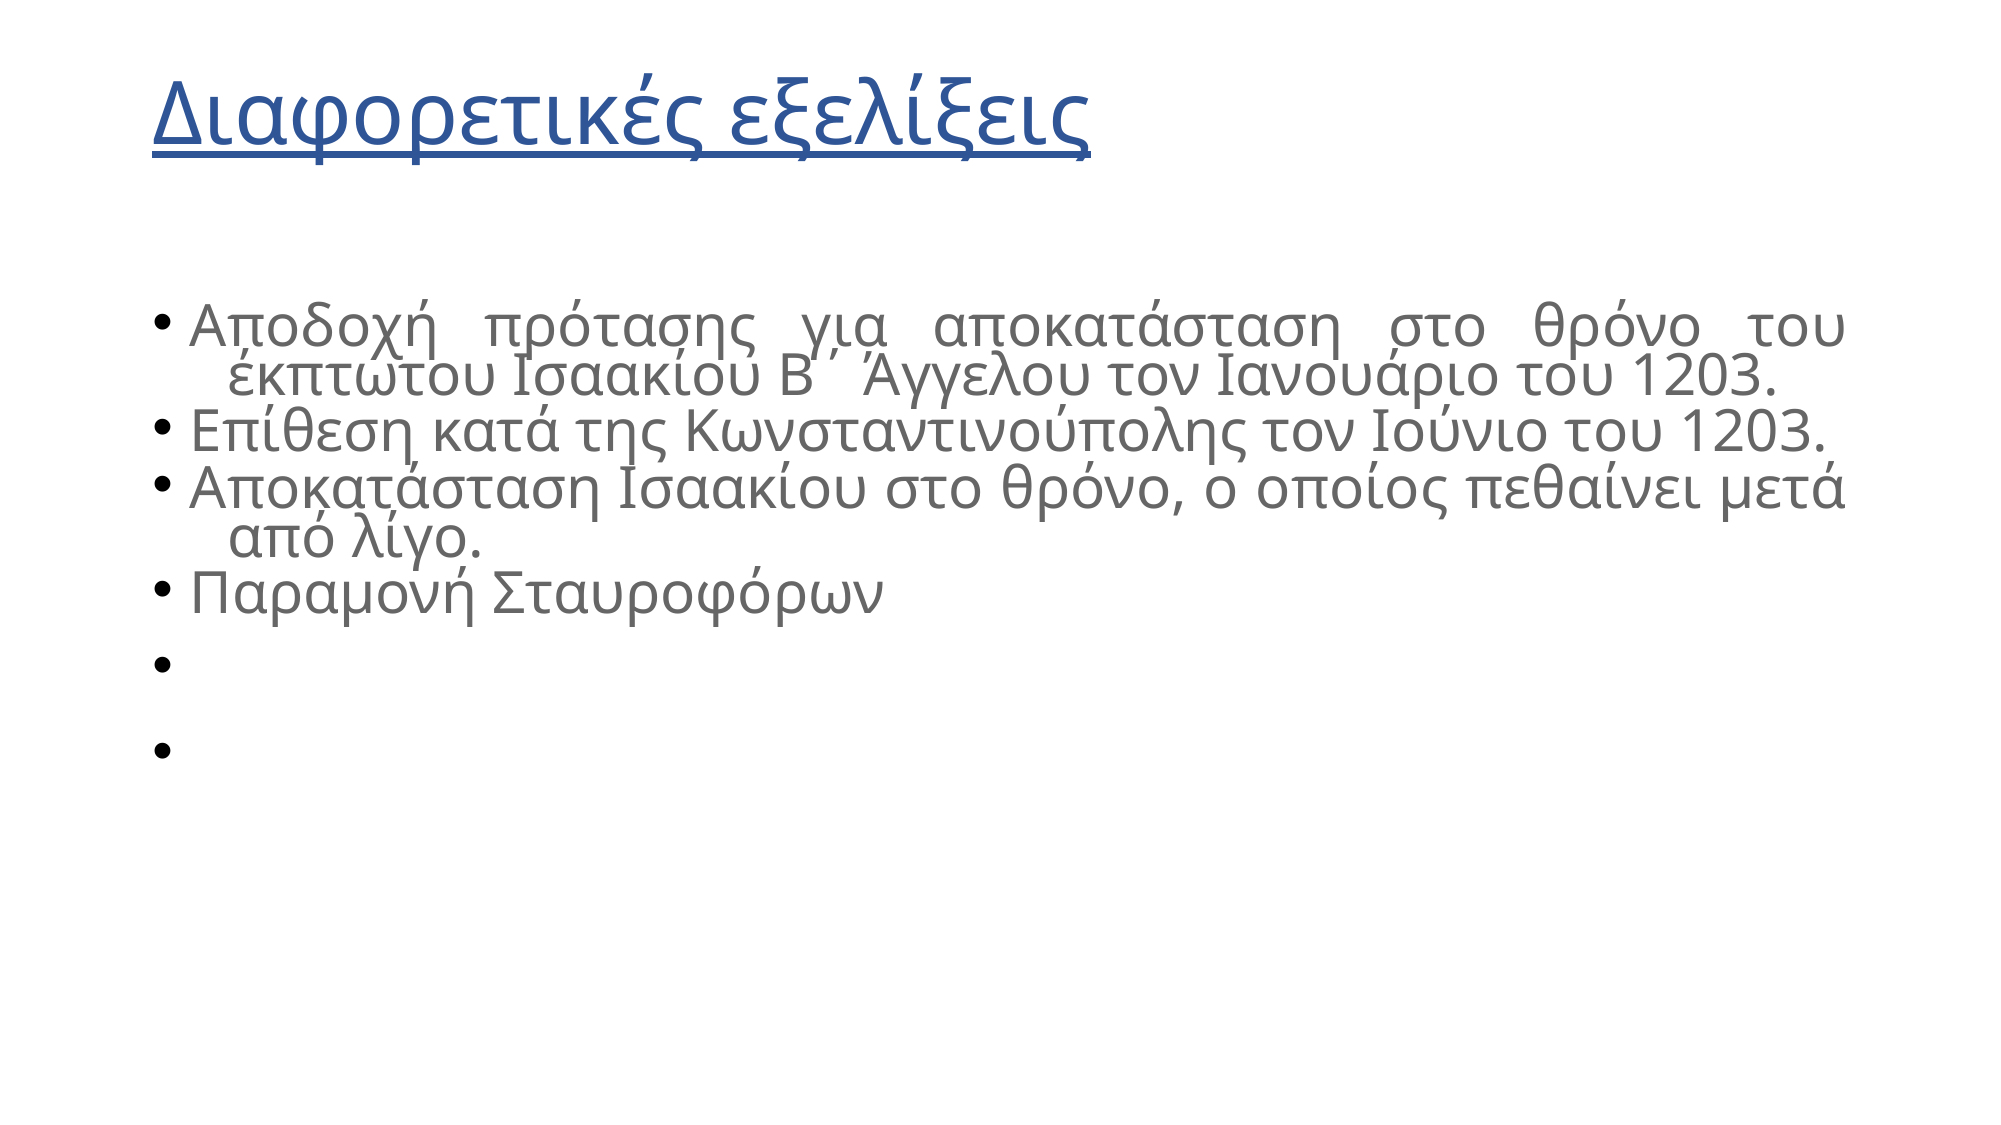

# Διαφορετικές εξελίξεις
Αποδοχή πρότασης για αποκατάσταση στο θρόνο του έκπτωτου Ισαακίου Β΄ Άγγελου τον Ιανουάριο του 1203.
Επίθεση κατά της Κωνσταντινούπολης τον Ιούνιο του 1203.
Αποκατάσταση Ισαακίου στο θρόνο, ο οποίος πεθαίνει μετά από λίγο.
Παραμονή Σταυροφόρων